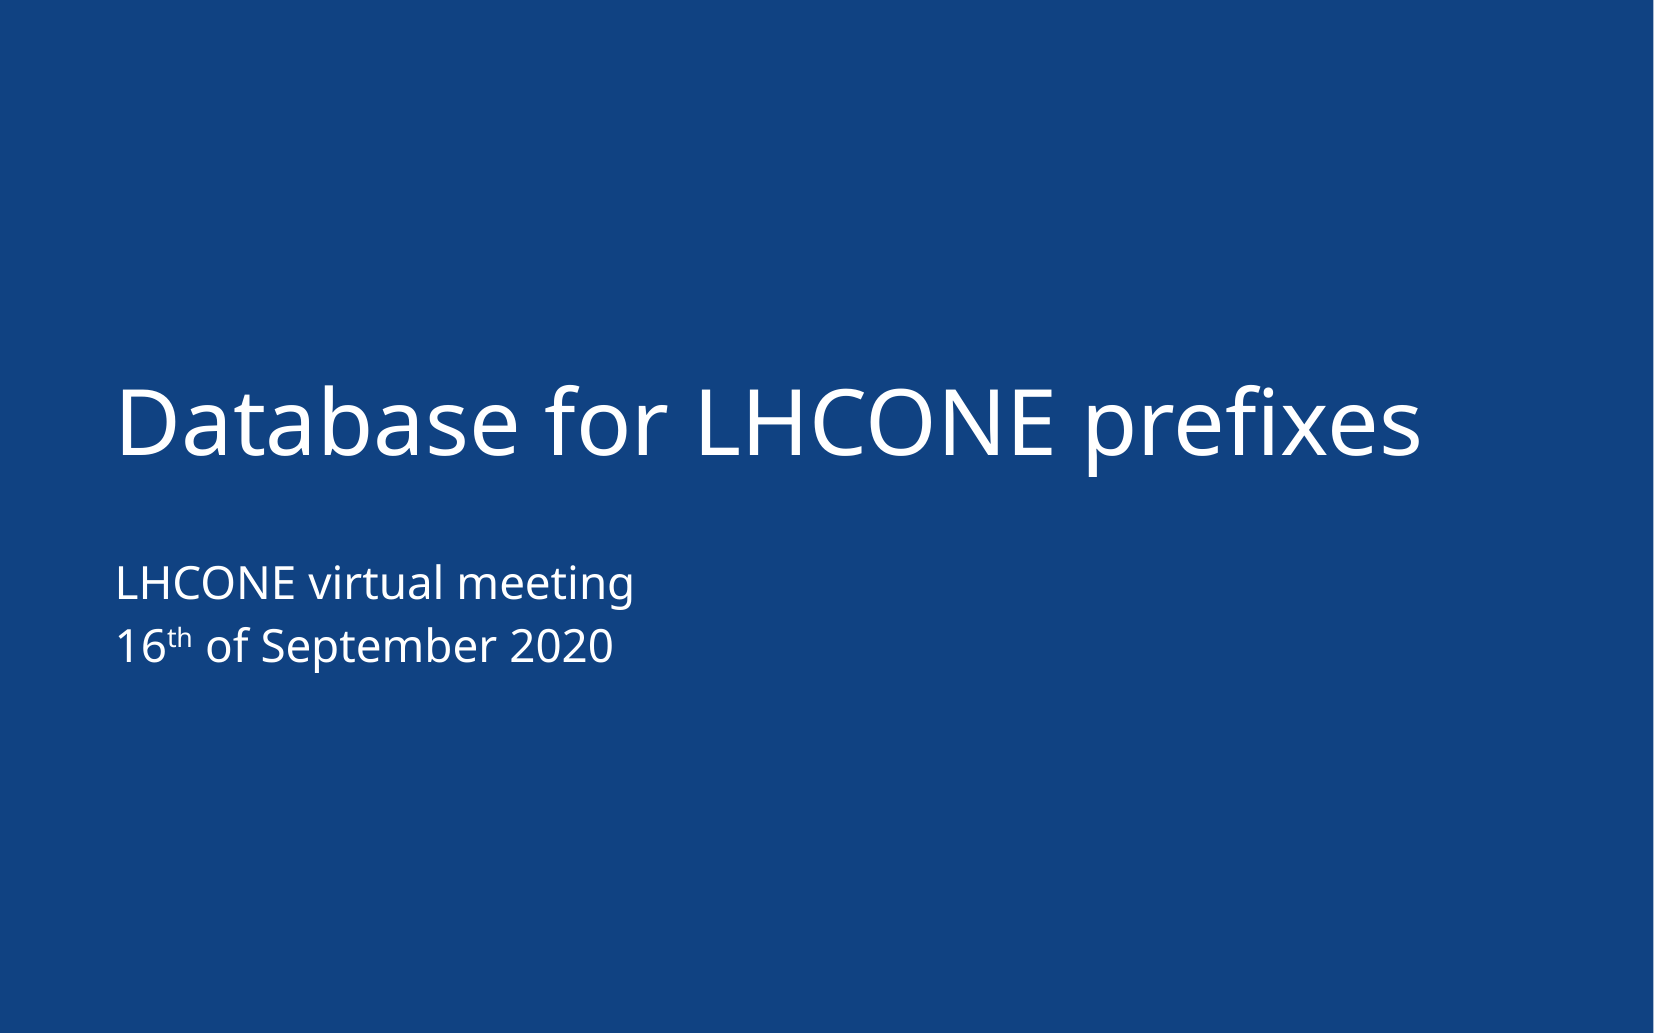

# Database for LHCONE prefixes LHCONE virtual meeting 16th of September 2020